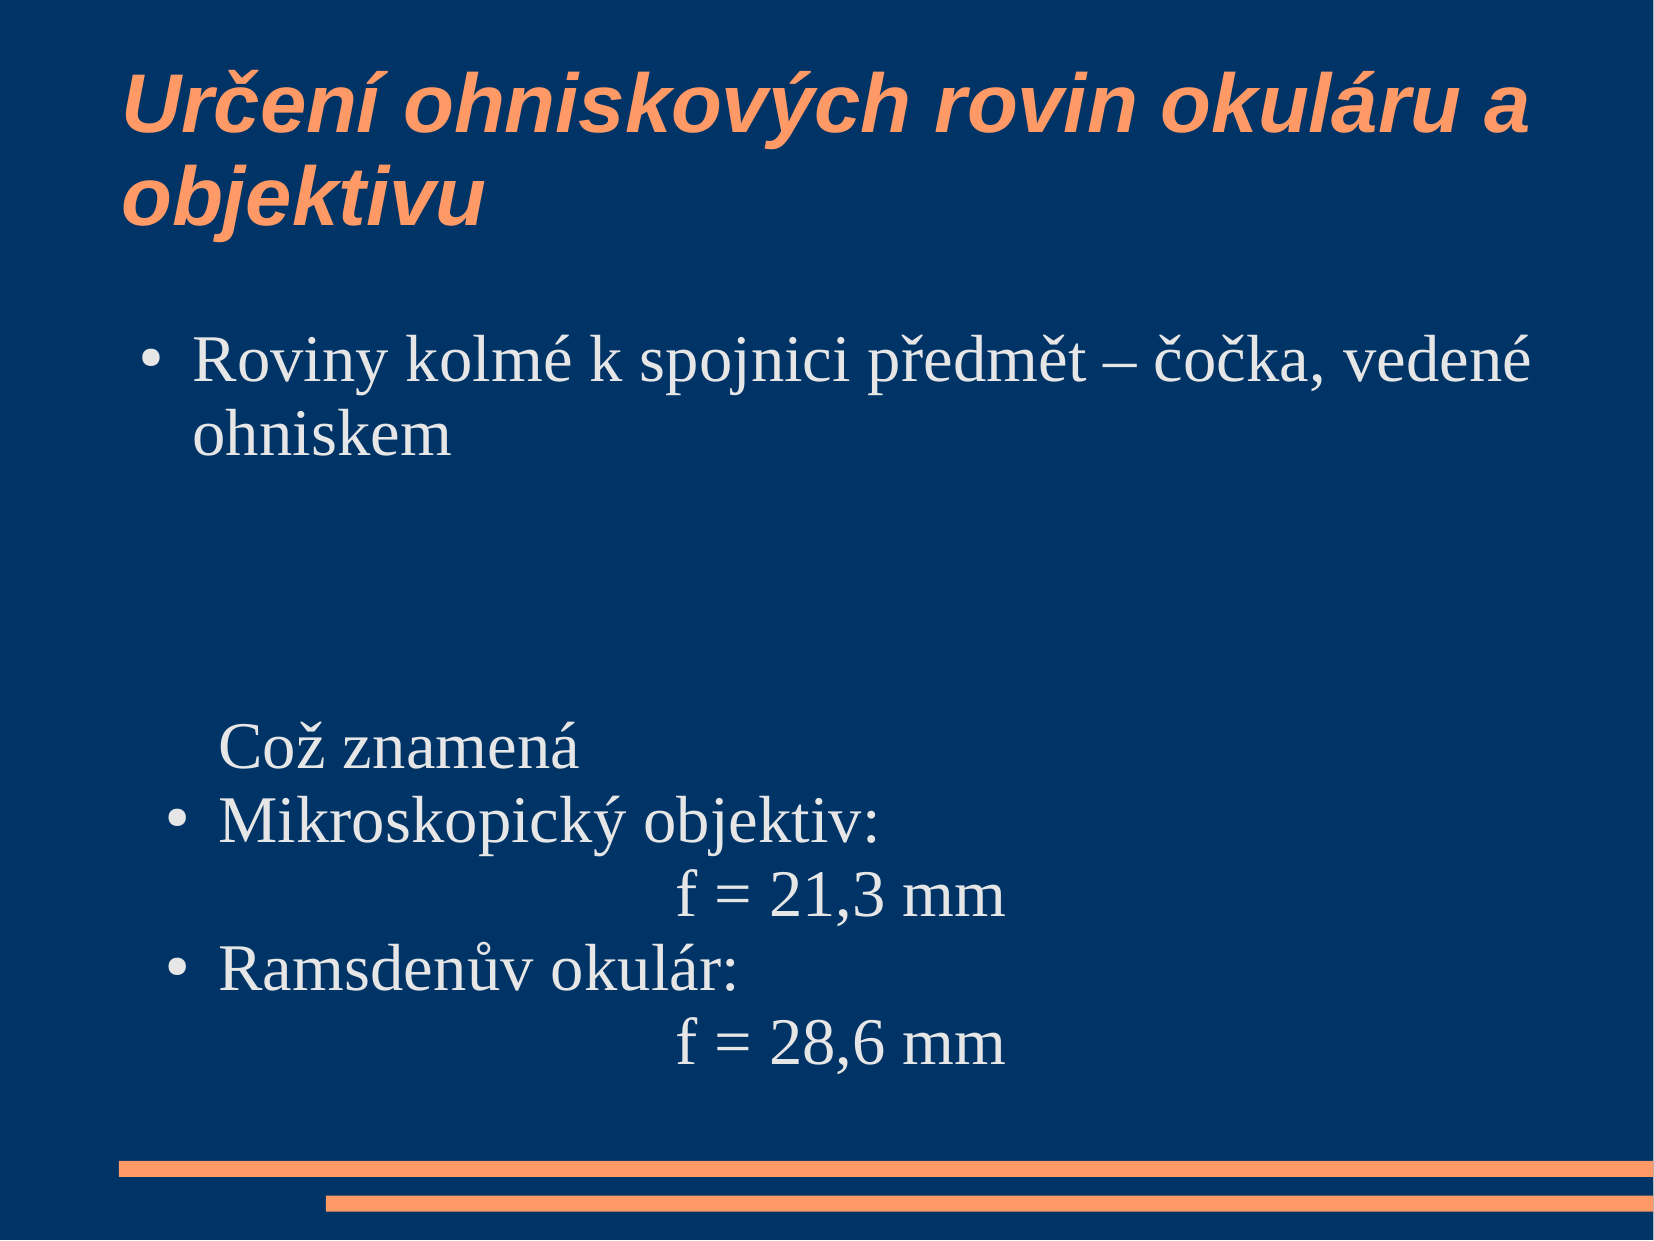

# Určení ohniskových rovin okuláru a objektivu
Roviny kolmé k spojnici předmět – čočka, vedené ohniskem
Což znamená
Mikroskopický objektiv:
f = 21,3 mm
Ramsdenův okulár:
f = 28,6 mm